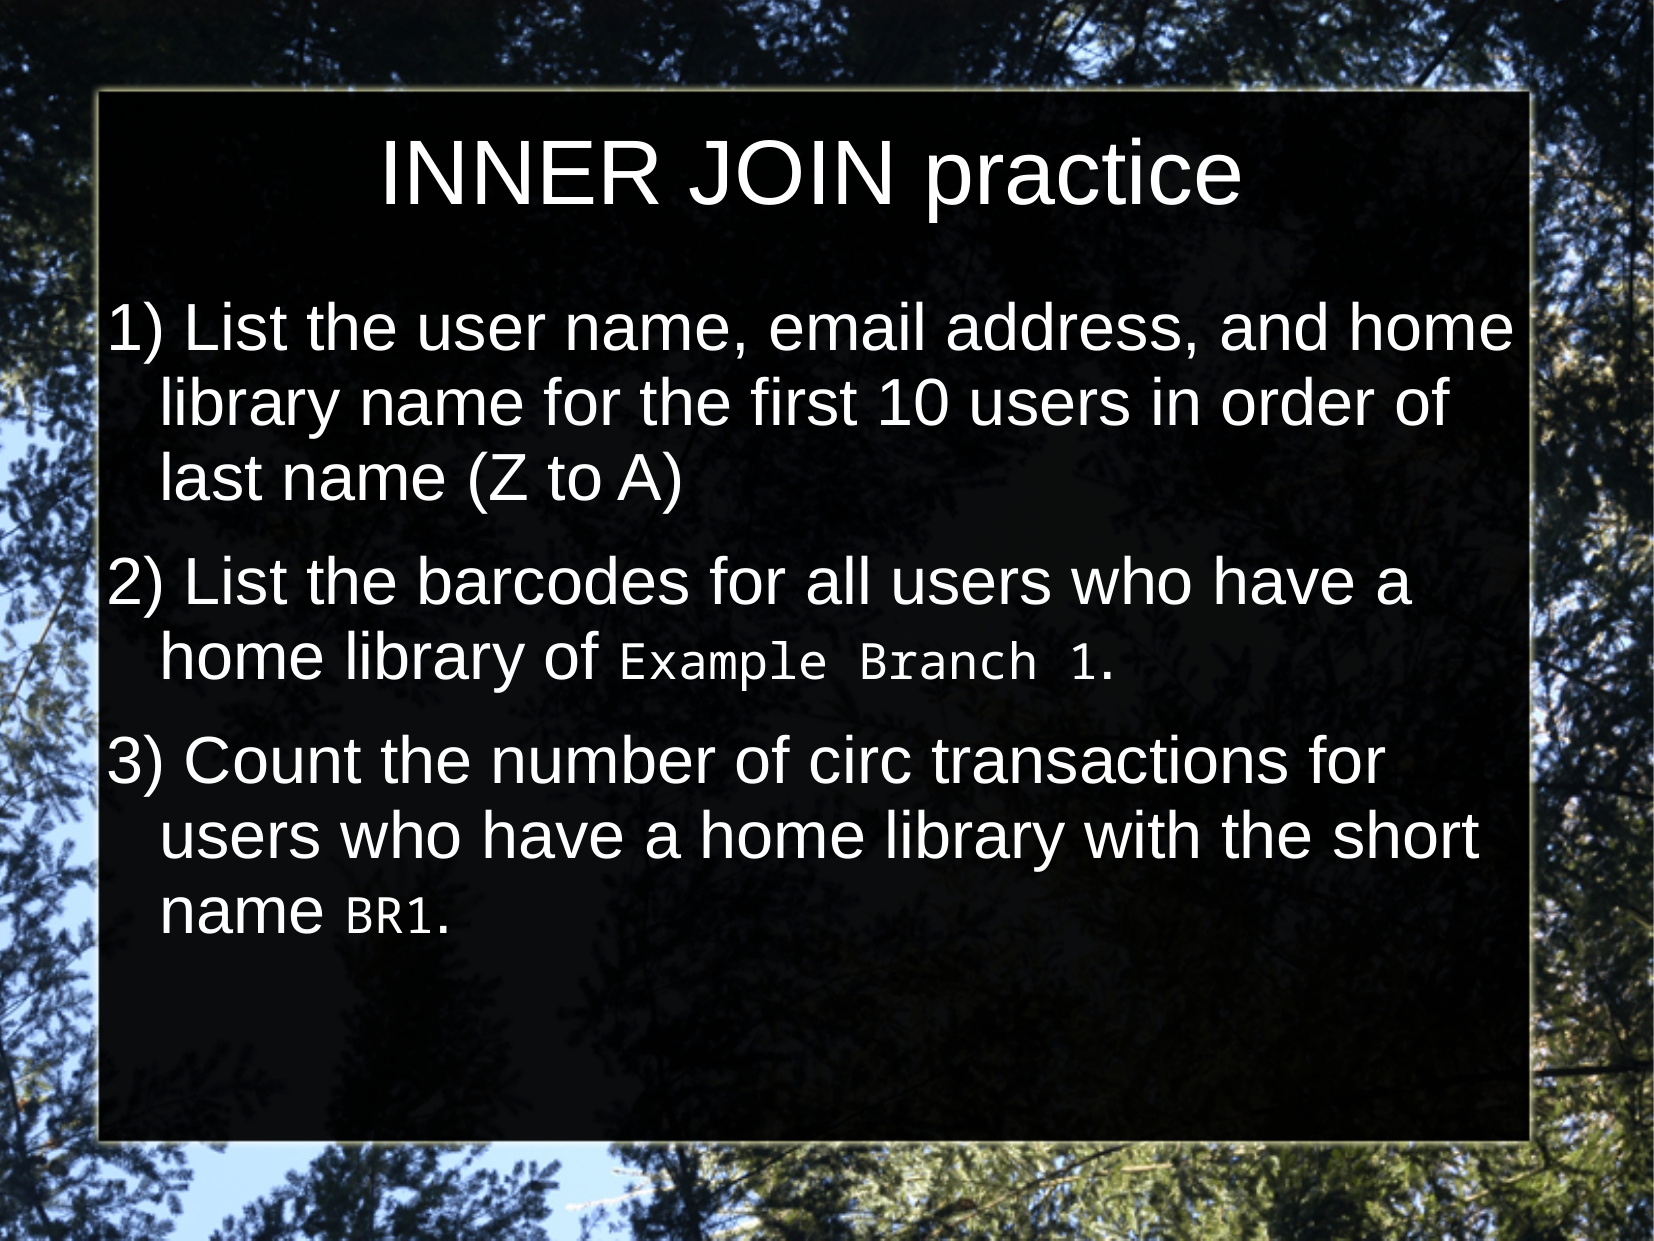

# INNER JOIN practice
 List the user name, email address, and home library name for the first 10 users in order of last name (Z to A)
 List the barcodes for all users who have a home library of Example Branch 1.
 Count the number of circ transactions for users who have a home library with the short name BR1.